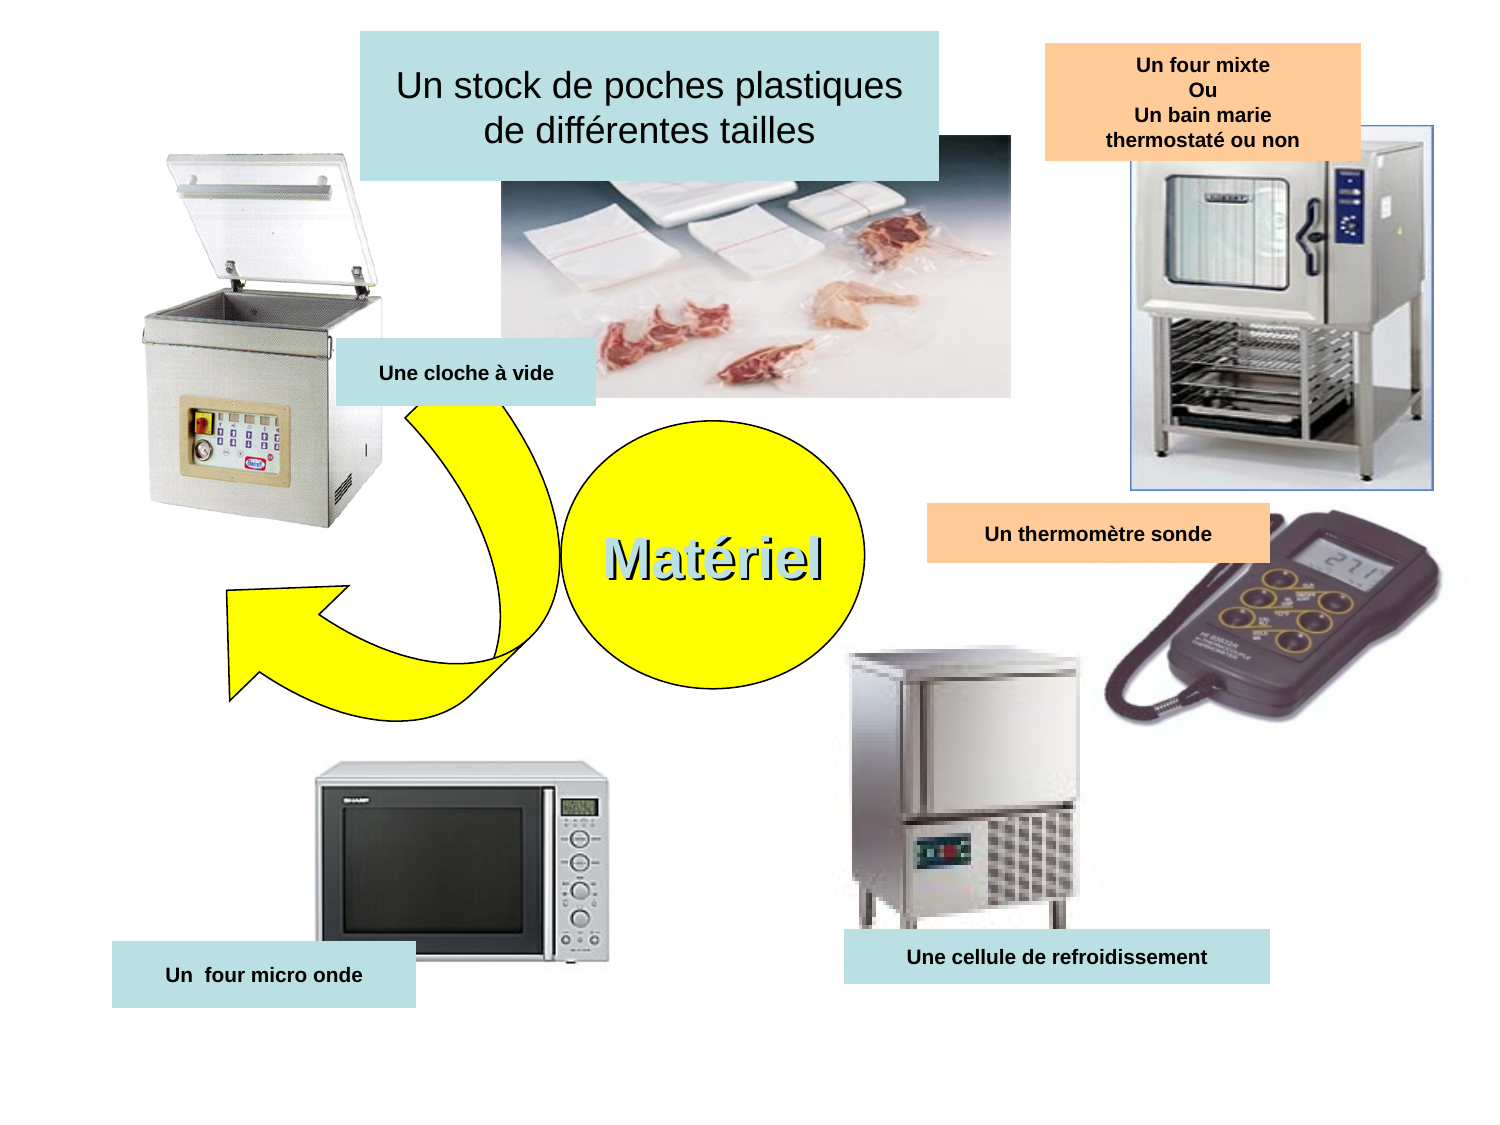

Un stock de poches plastiques
de différentes tailles
Un four mixte
Ou
Un bain marie
thermostaté ou non
Une cloche à vide
Matériel
Un thermomètre sonde
Une cellule de refroidissement
Un four micro onde